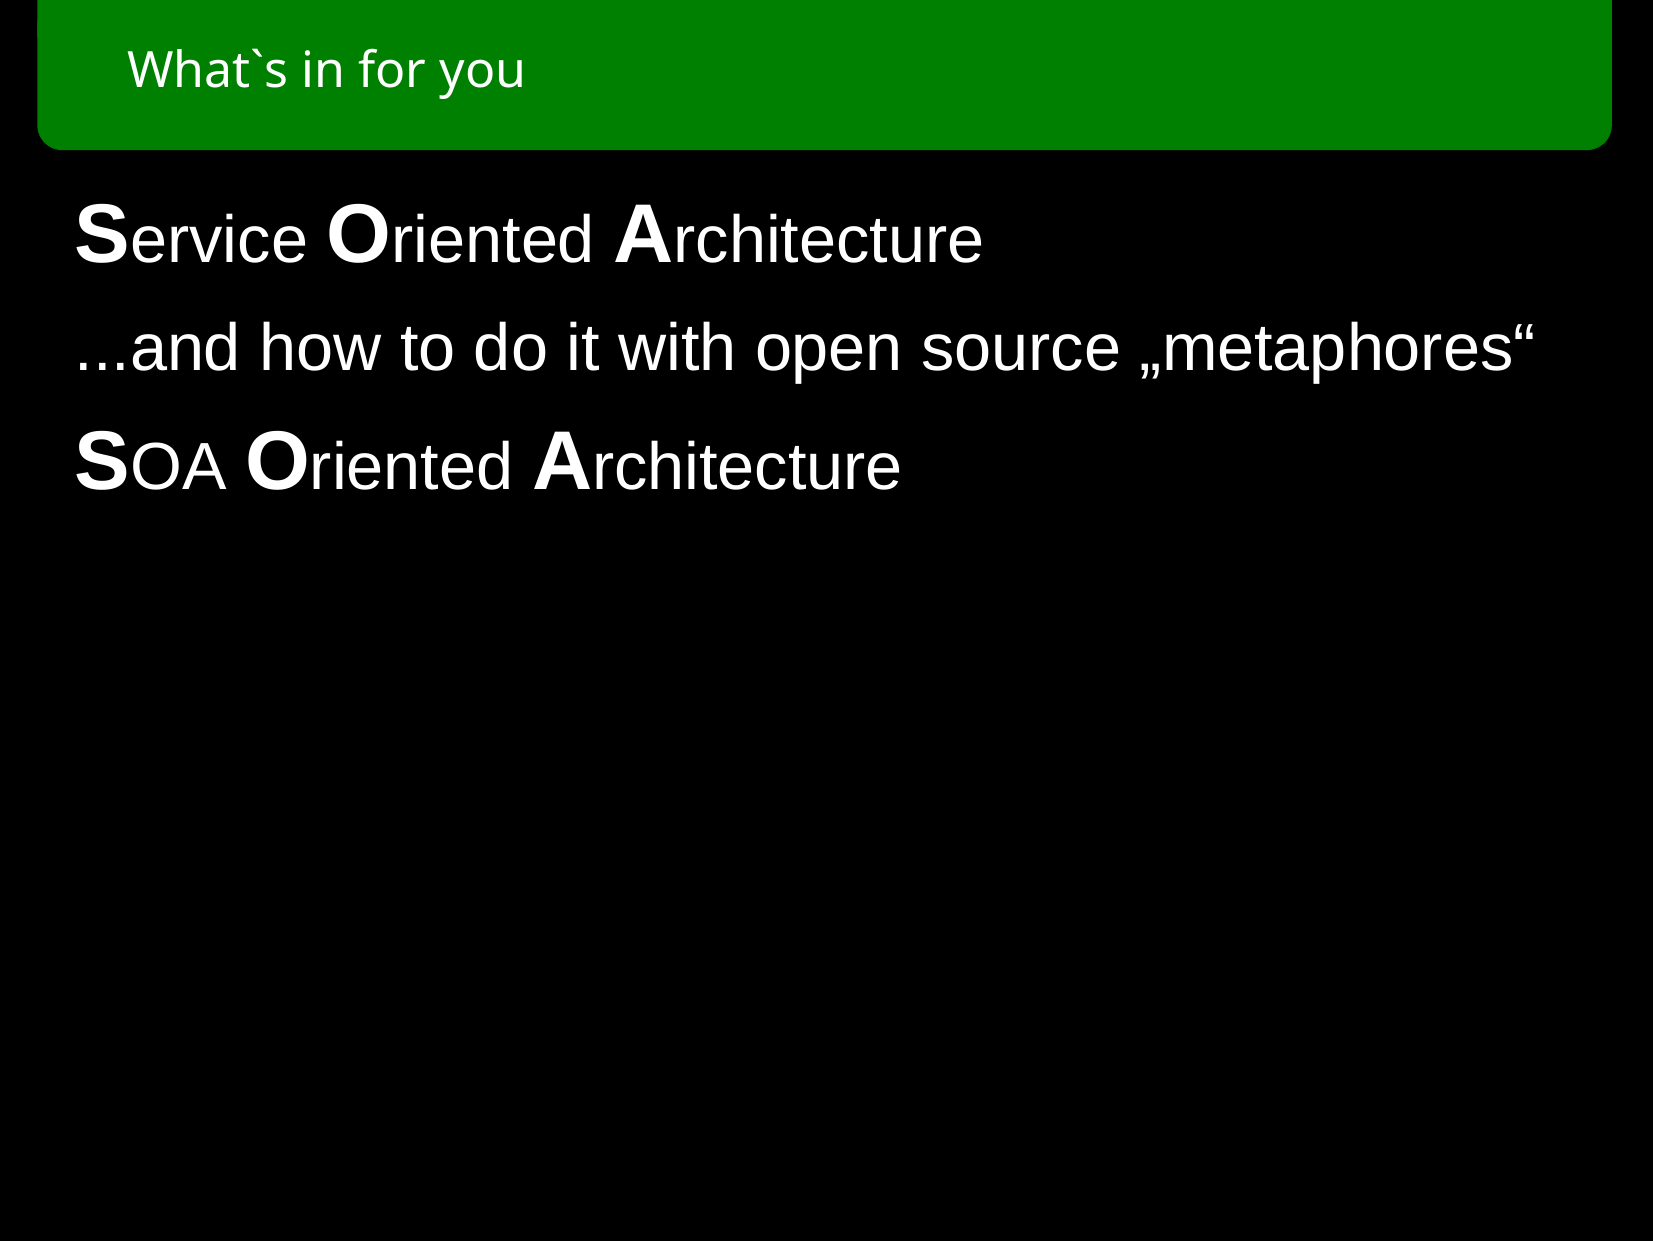

What`s in for you
# Service Oriented Architecture
...and how to do it with open source „metaphores“
SOA Oriented Architecture